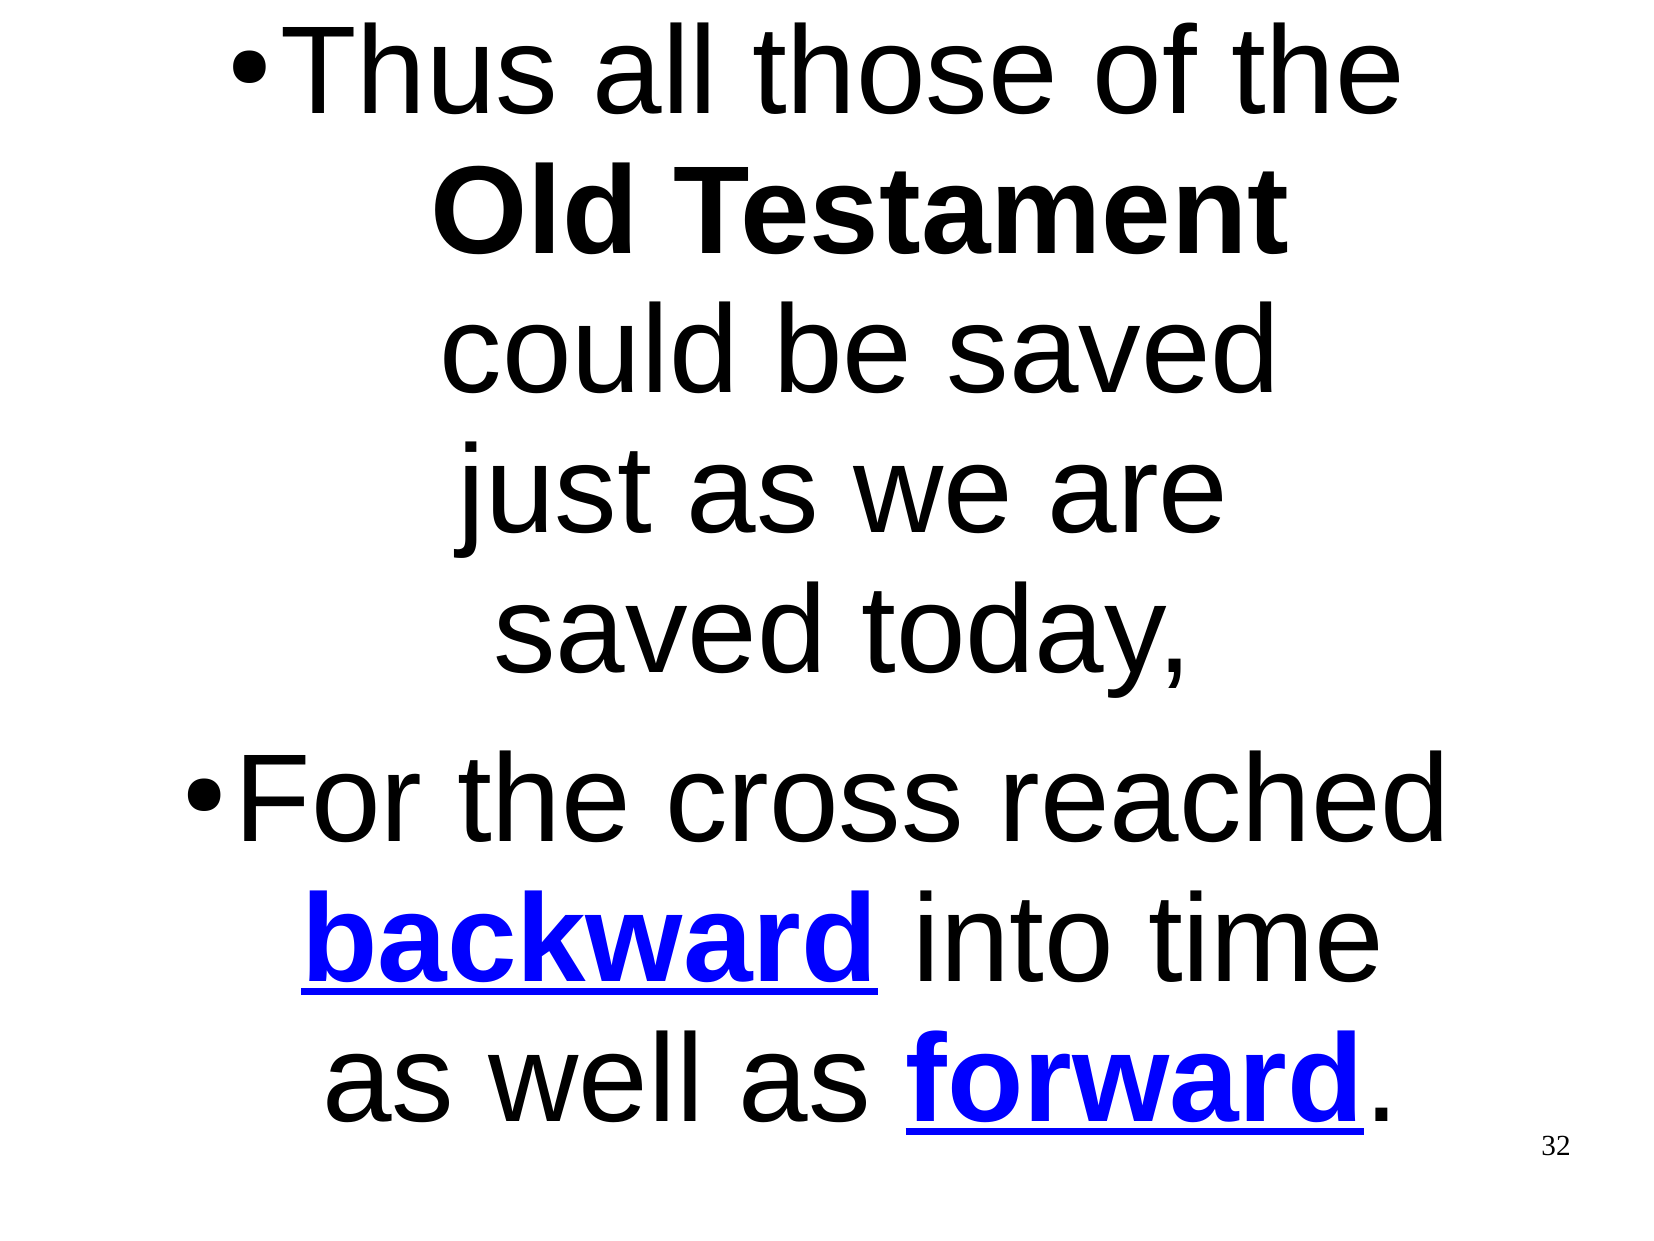

# Thus all those of the Old Testament could be saved just as we are saved today,
For the cross reached
backward into time
as well as forward.
32